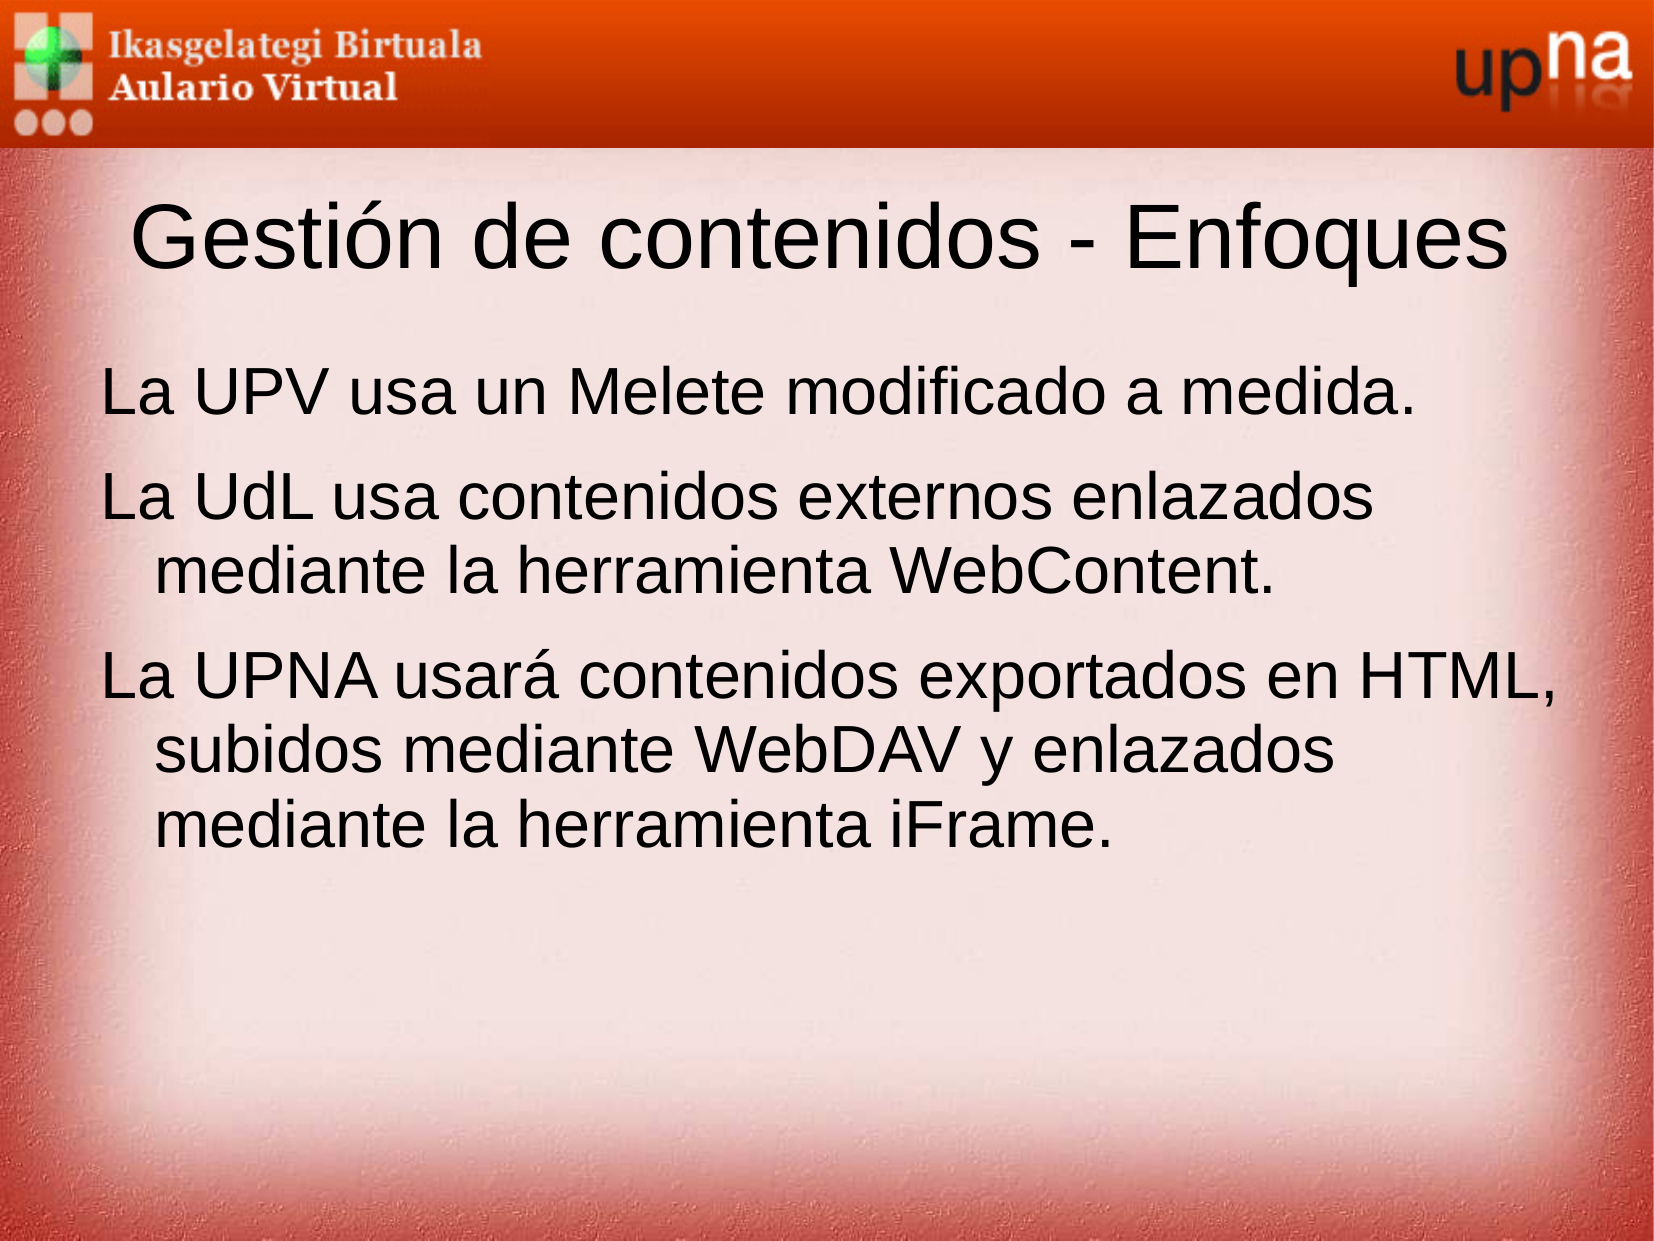

# Gestión de contenidos - Enfoques
La UPV usa un Melete modificado a medida.
La UdL usa contenidos externos enlazados mediante la herramienta WebContent.
La UPNA usará contenidos exportados en HTML, subidos mediante WebDAV y enlazados mediante la herramienta iFrame.